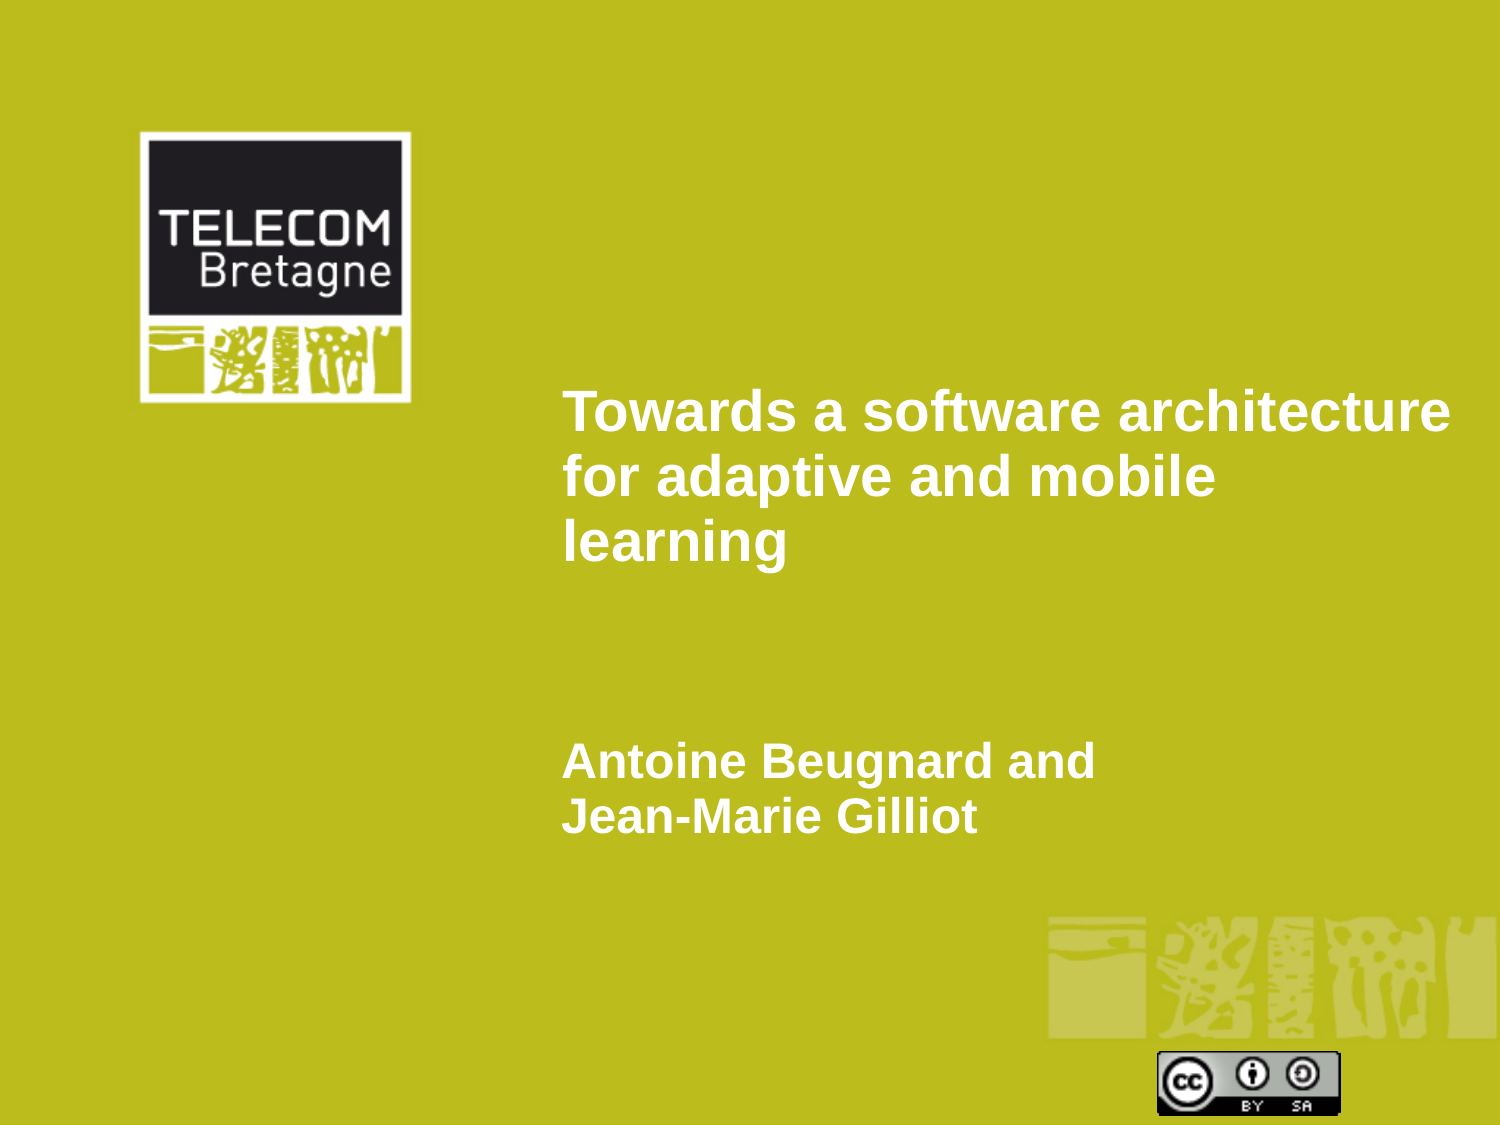

# Towards a software architecture for adaptive and mobile learning
Antoine Beugnard and
Jean-Marie Gilliot